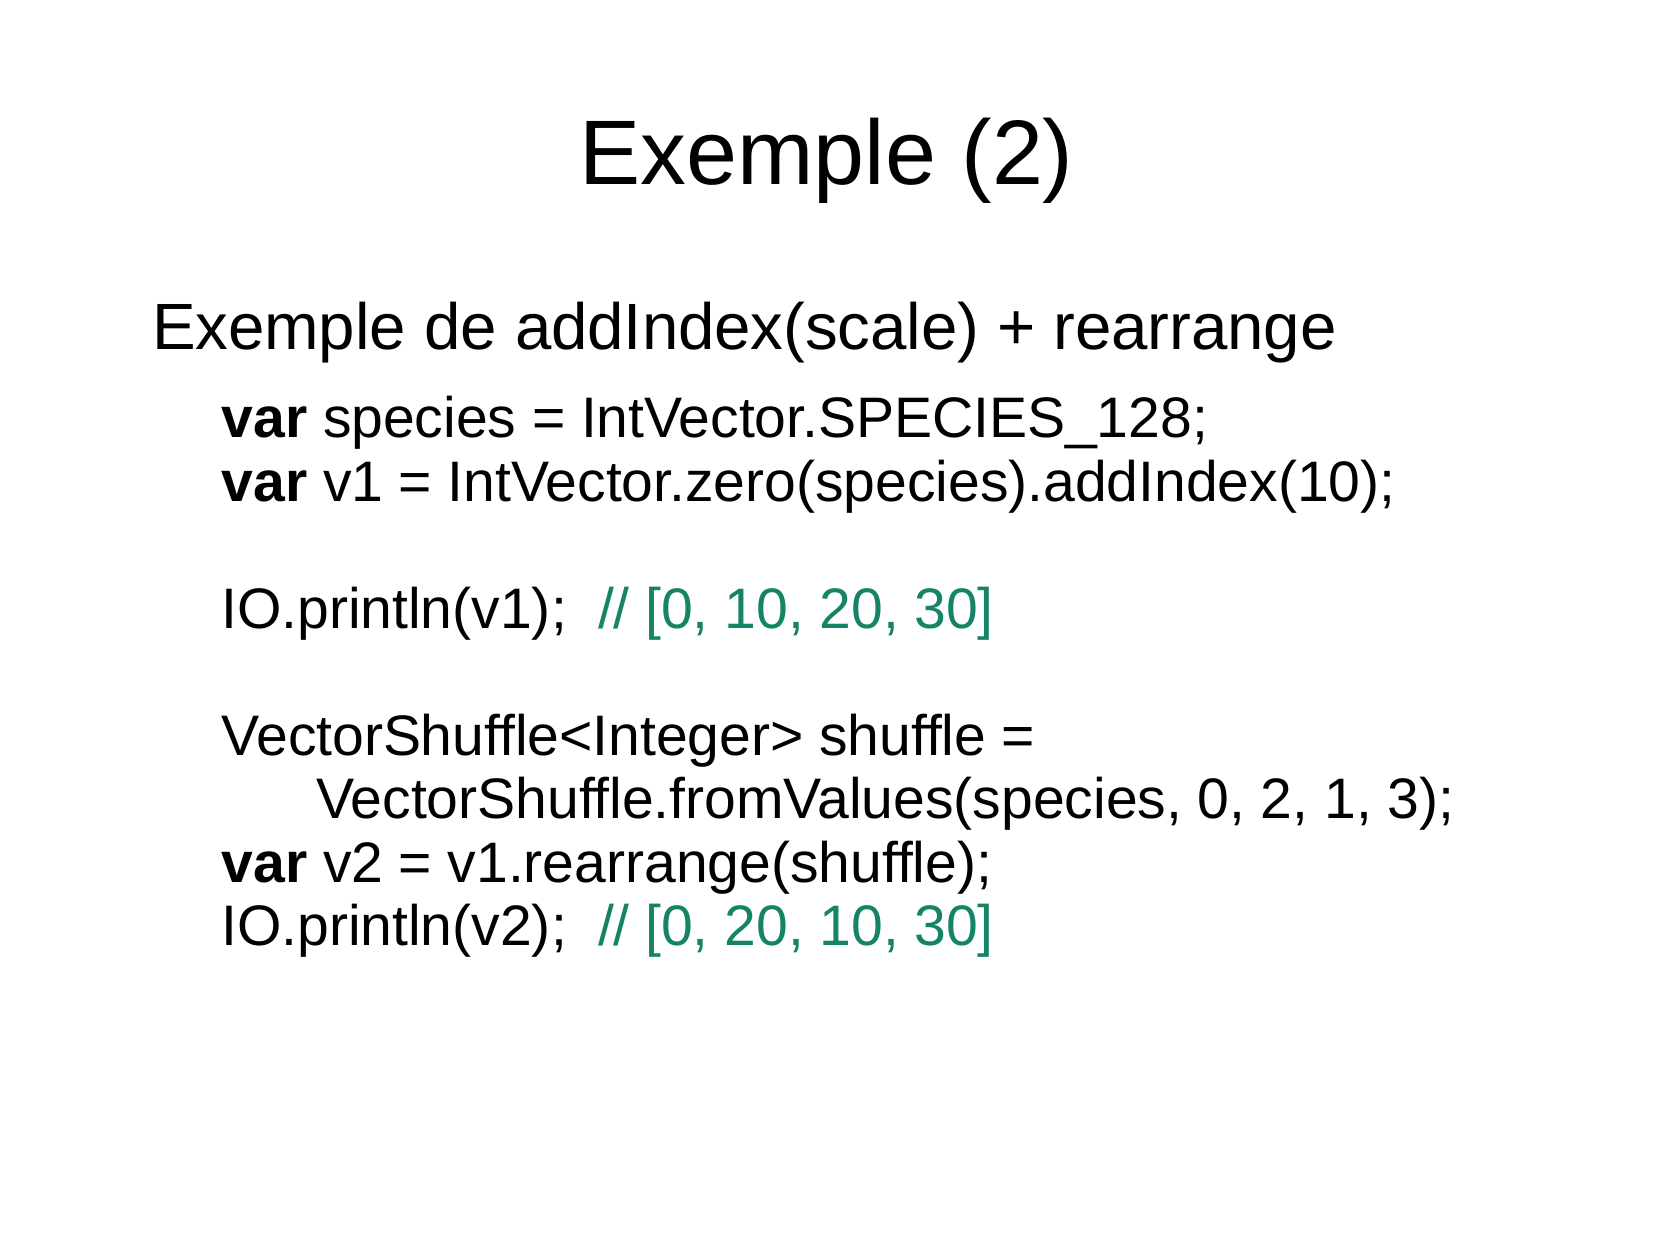

# Exemple (2)
Exemple de addIndex(scale) + rearrange
var species = IntVector.SPECIES_128;
var v1 = IntVector.zero(species).addIndex(10);
IO.println(v1); // [0, 10, 20, 30]
VectorShuffle<Integer> shuffle =
 VectorShuffle.fromValues(species, 0, 2, 1, 3);
var v2 = v1.rearrange(shuffle);
IO.println(v2); // [0, 20, 10, 30]